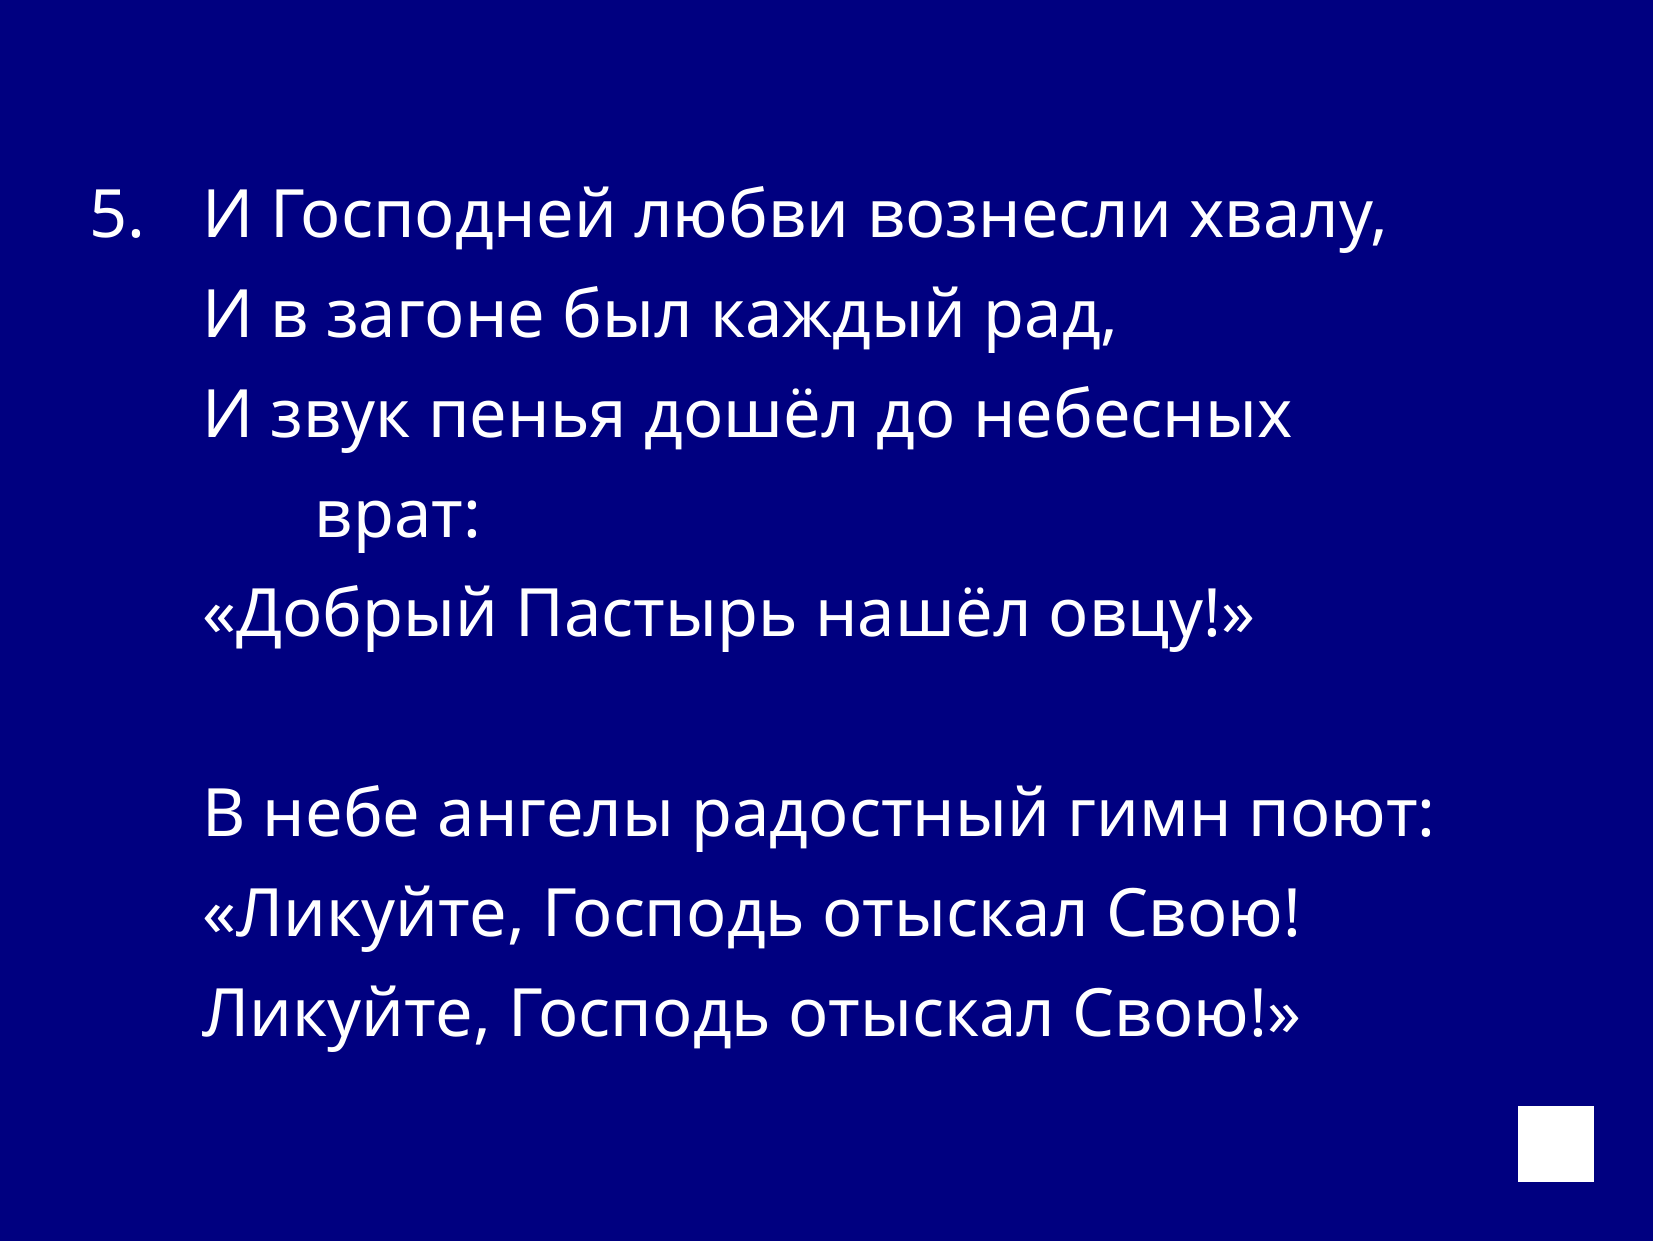

5.	И Господней любви вознесли хвалу,
	И в загоне был каждый рад,
	И звук пенья дошёл до небесных
		врат:
	«Добрый Пастырь нашёл овцу!»
	В небе ангелы радостный гимн поют:
	«Ликуйте, Господь отыскал Свою!
	Ликуйте, Господь отыскал Свою!»